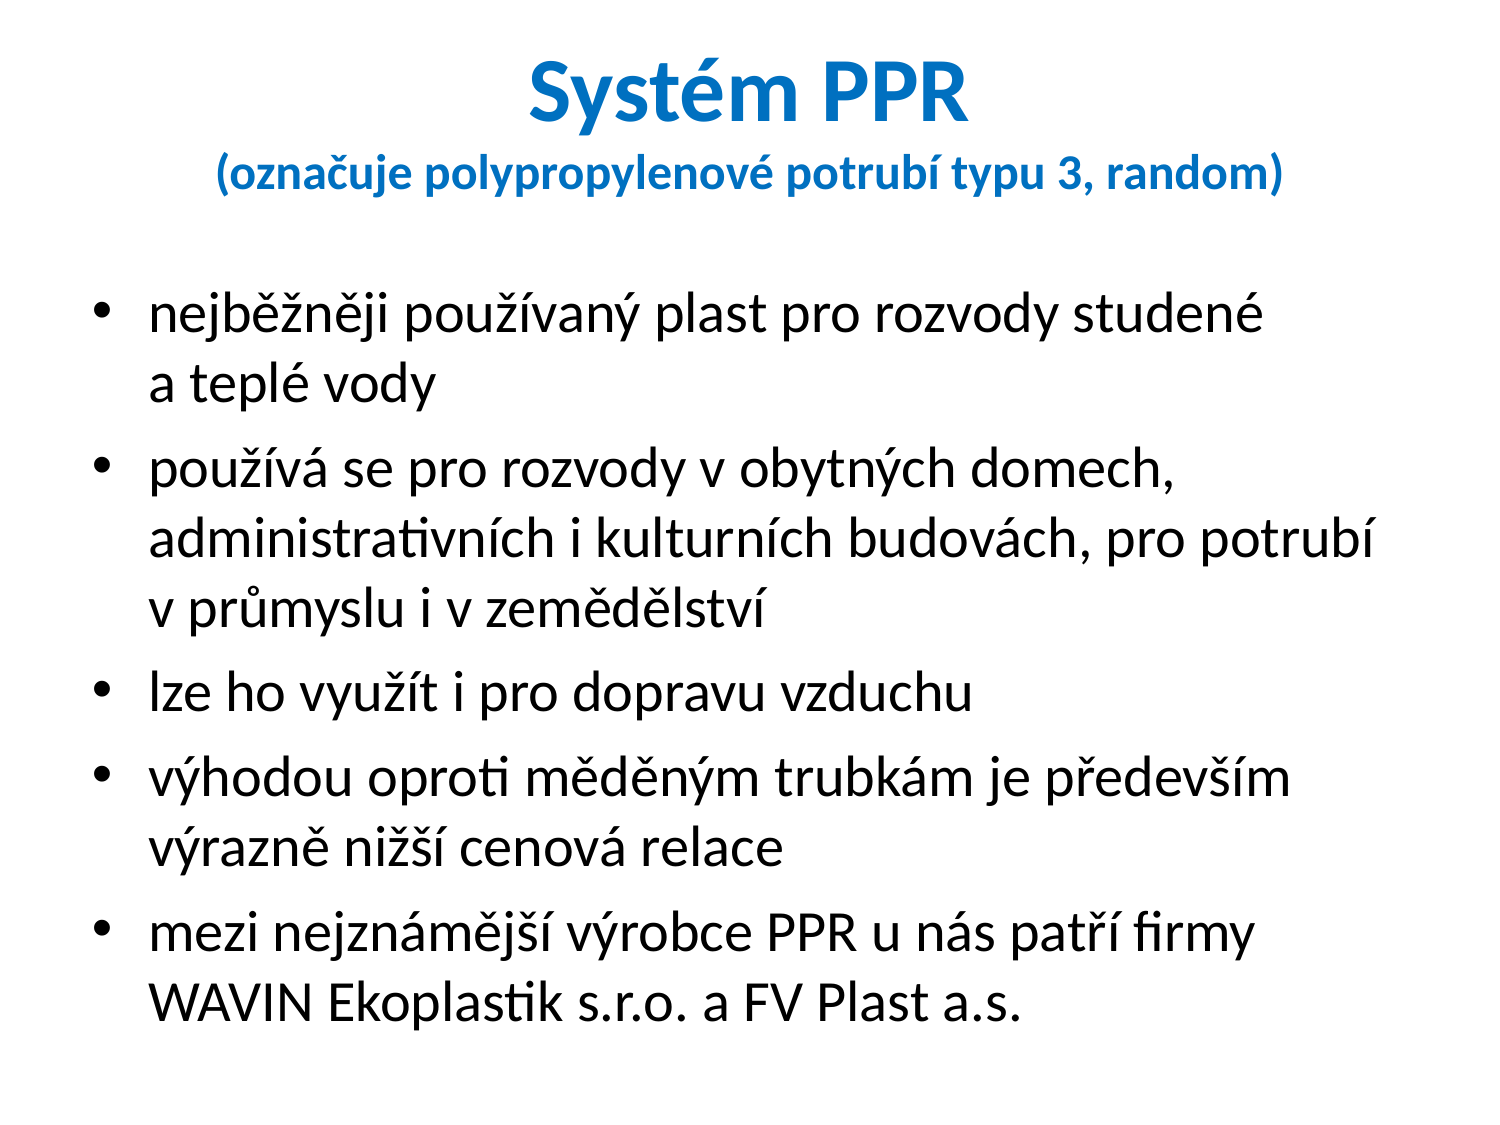

# Systém PPR (označuje polypropylenové potrubí typu 3, random)
nejběžněji používaný plast pro rozvody studené
a teplé vody
používá se pro rozvody v obytných domech, administrativních i kulturních budovách, pro potrubí v průmyslu i v zemědělství
lze ho využít i pro dopravu vzduchu
výhodou oproti měděným trubkám je především výrazně nižší cenová relace
mezi nejznámější výrobce PPR u nás patří firmy WAVIN Ekoplastik s.r.o. a FV Plast a.s.